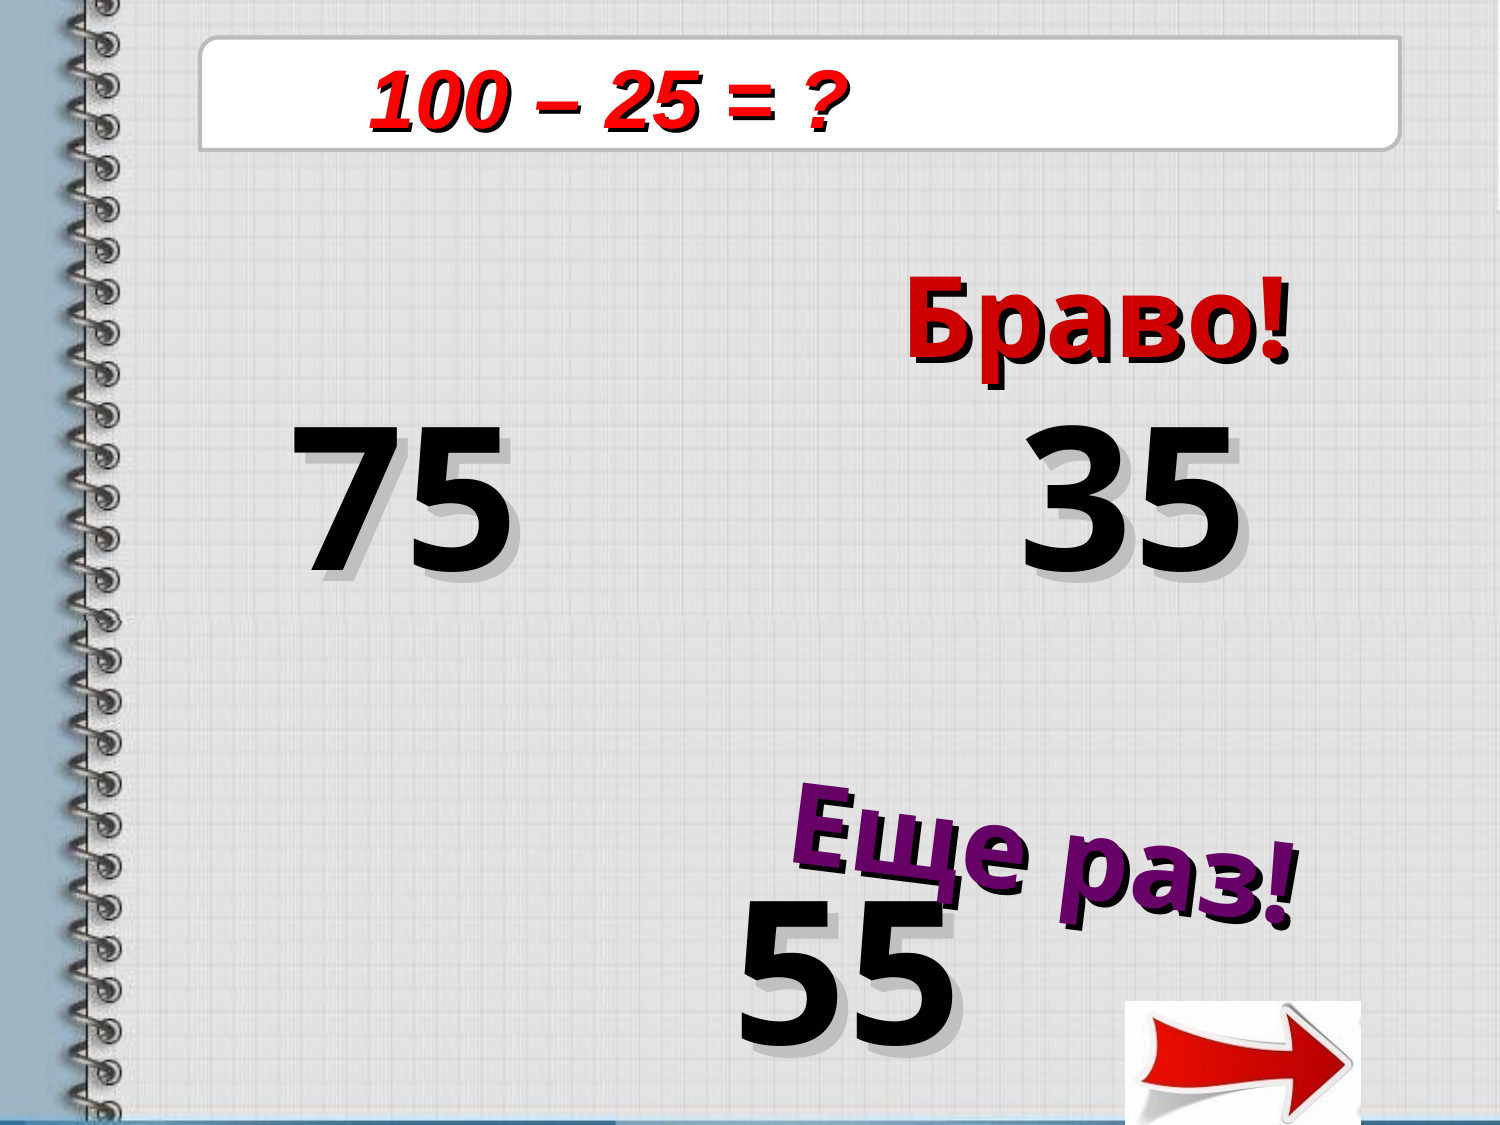

100 – 25 = ?
Браво!
75
35
Еще раз!
55